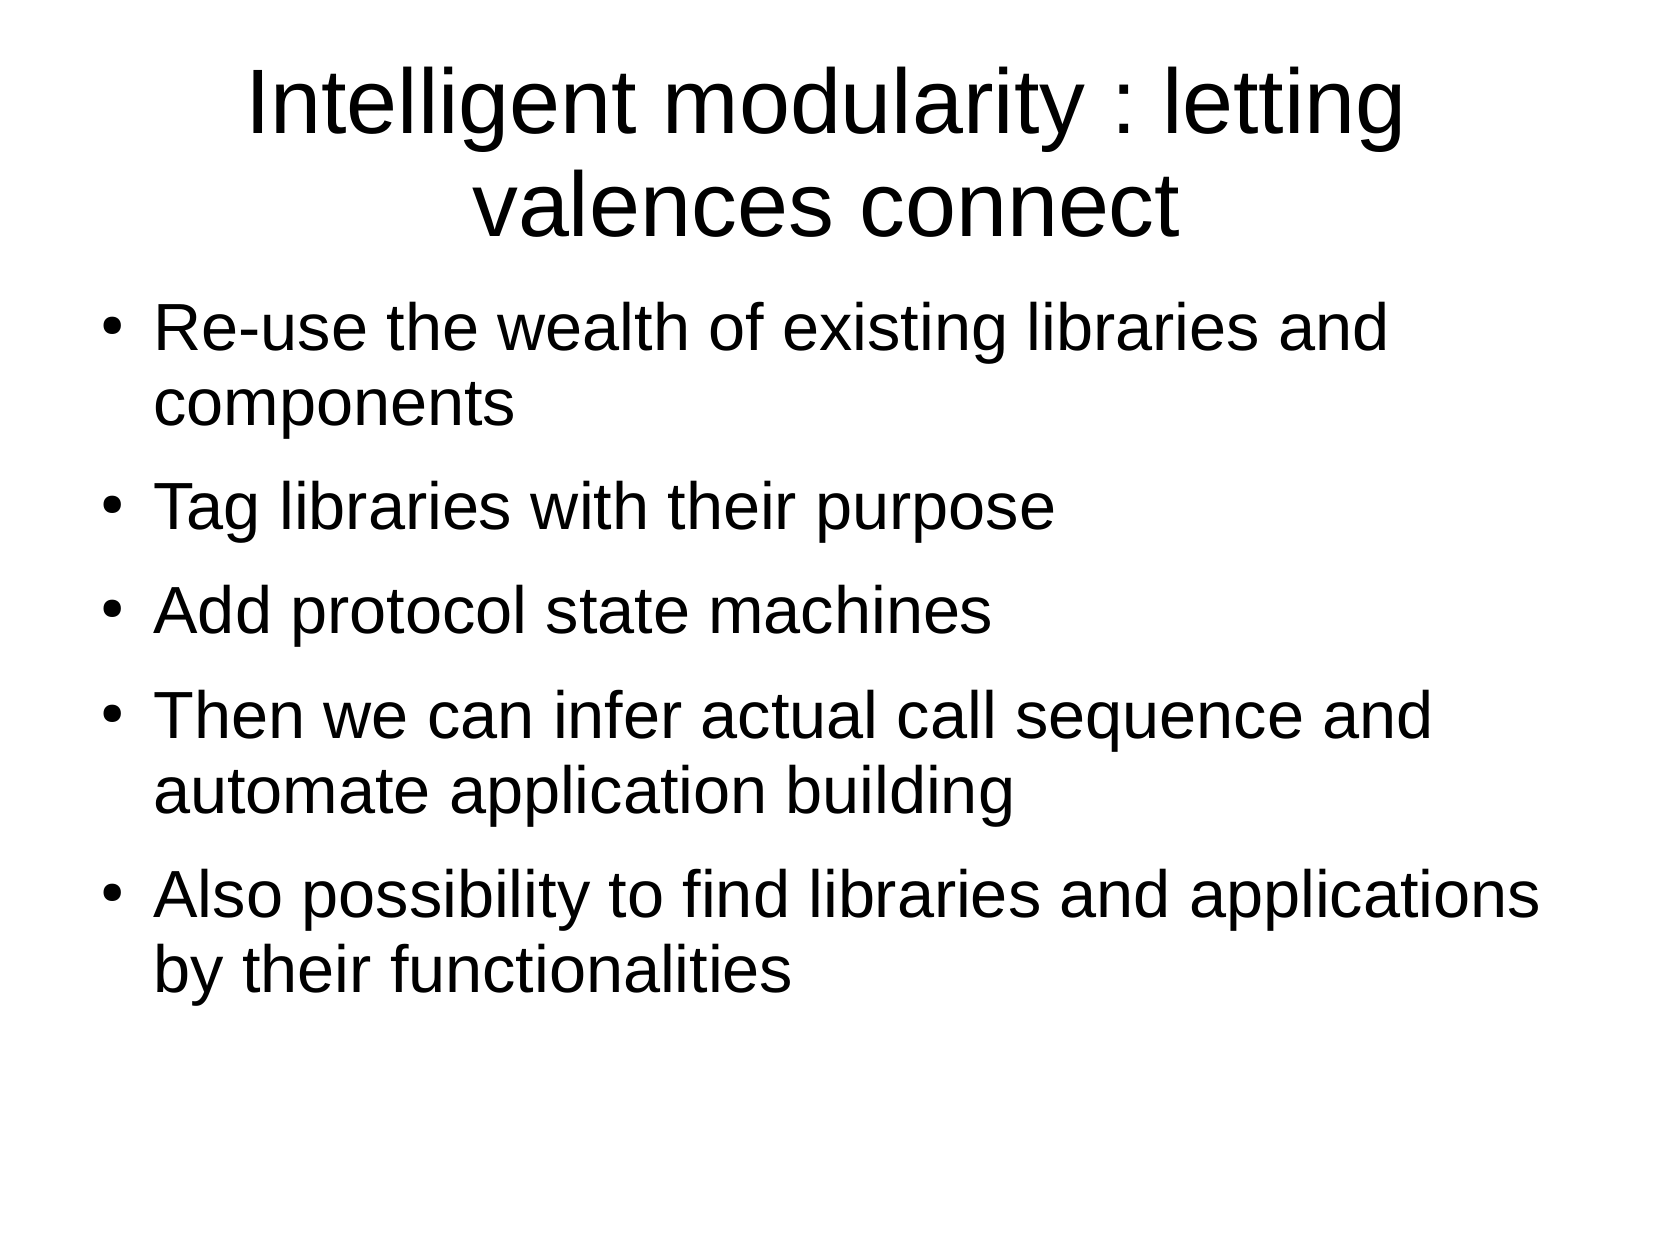

# Intelligent modularity : letting valences connect
Re-use the wealth of existing libraries and components
Tag libraries with their purpose
Add protocol state machines
Then we can infer actual call sequence and automate application building
Also possibility to find libraries and applications by their functionalities